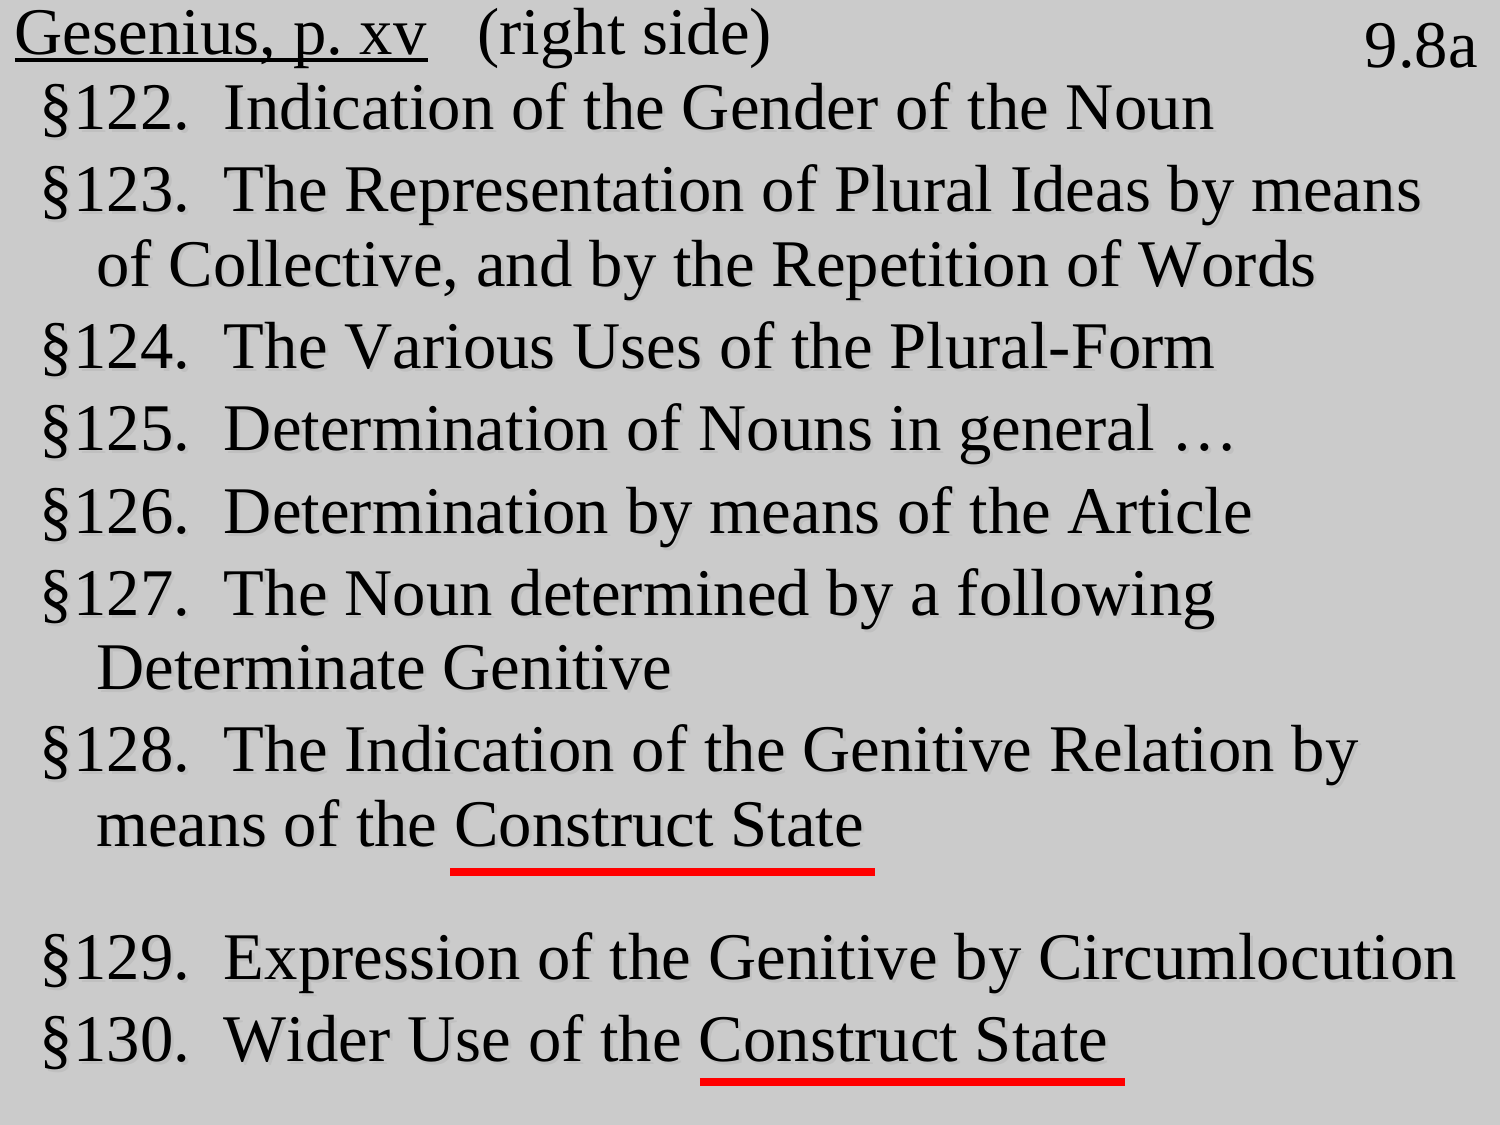

9.8a
Gesenius, p. xv (right side)
§122. Indication of the Gender of the Noun
§123. The Representation of Plural Ideas by means of Collective, and by the Repetition of Words
§124. The Various Uses of the Plural-Form
§125. Determination of Nouns in general …
§126. Determination by means of the Article
§127. The Noun determined by a following Determinate Genitive
§128. The Indication of the Genitive Relation by means of the Construct State
§129. Expression of the Genitive by Circumlocution
§130. Wider Use of the Construct State